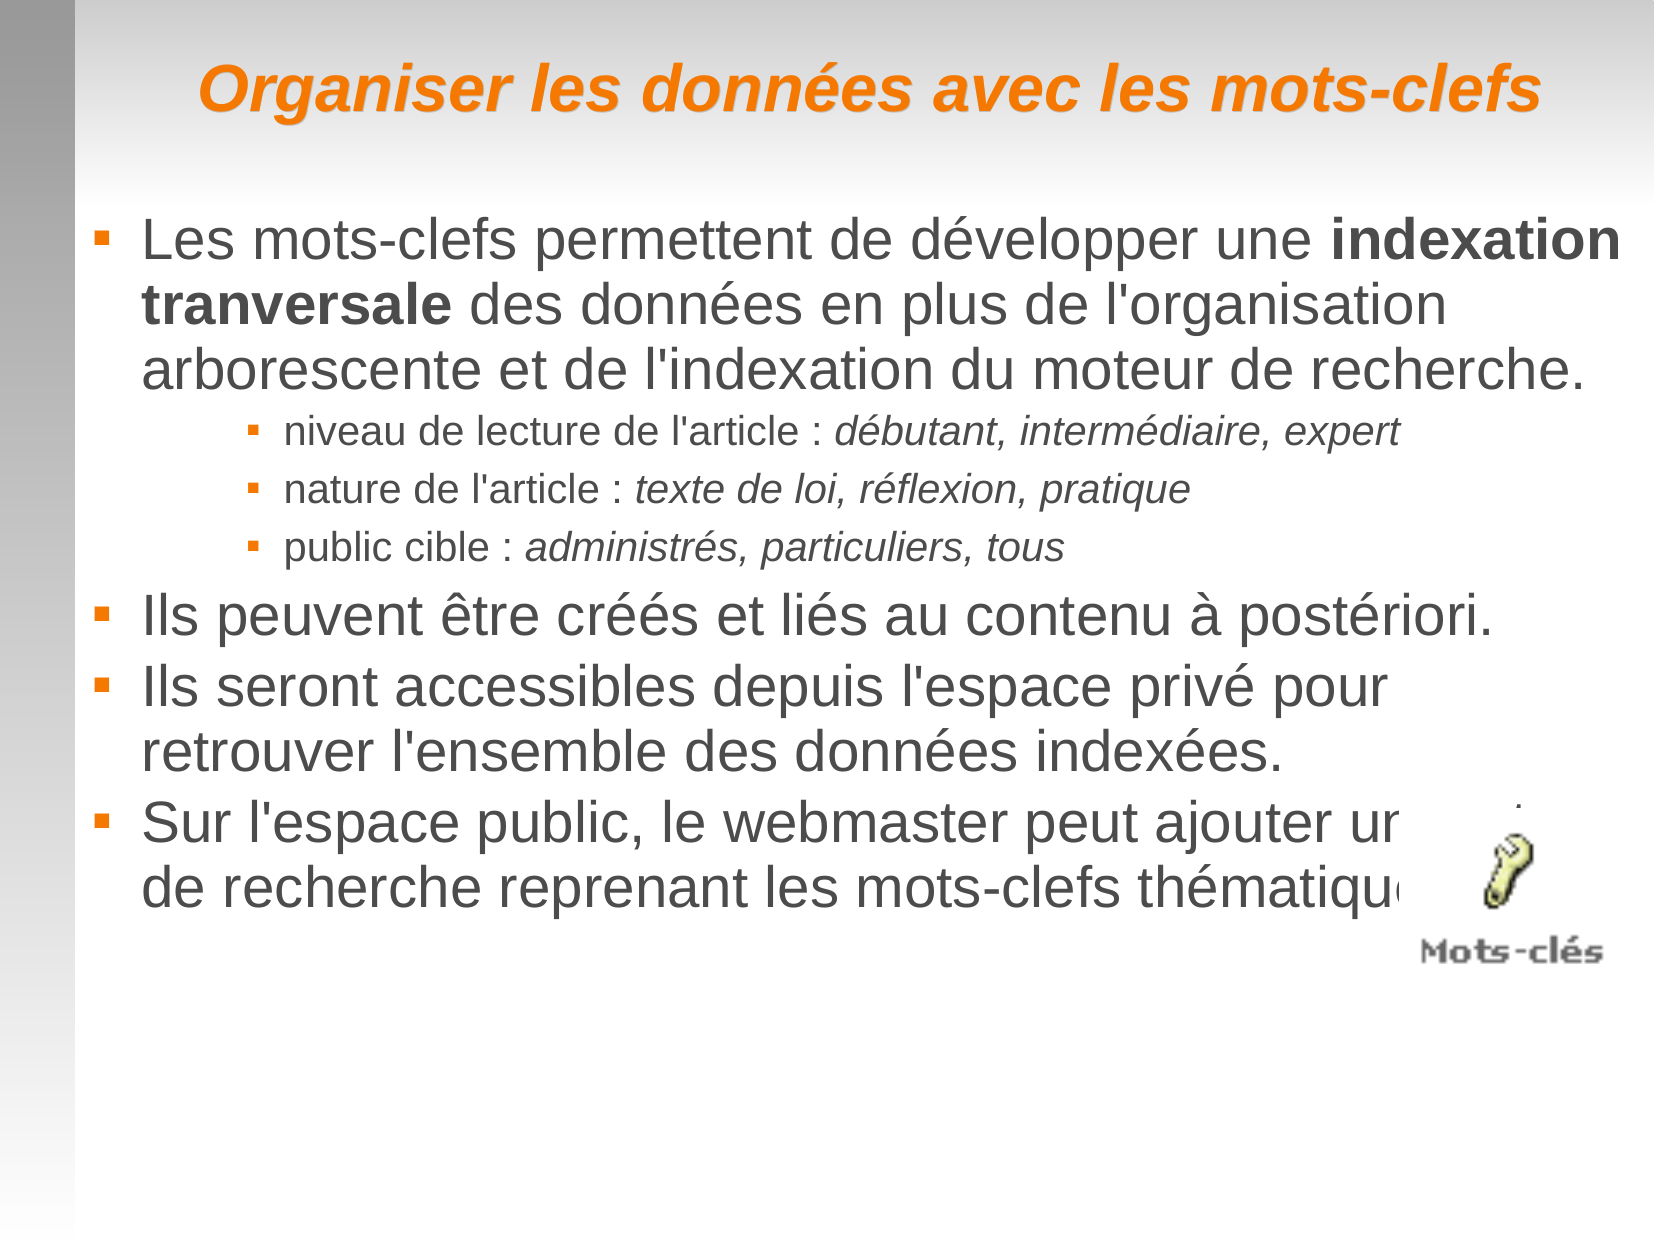

# Organiser les données avec les mots-clefs
Les mots-clefs permettent de développer une indexation tranversale des données en plus de l'organisation arborescente et de l'indexation du moteur de recherche.
niveau de lecture de l'article : débutant, intermédiaire, expert
nature de l'article : texte de loi, réflexion, pratique
public cible : administrés, particuliers, tous
Ils peuvent être créés et liés au contenu à postériori.
Ils seront accessibles depuis l'espace privé pour
retrouver l'ensemble des données indexées.
Sur l'espace public, le webmaster peut ajouter un moteur de recherche reprenant les mots-clefs thématiques.